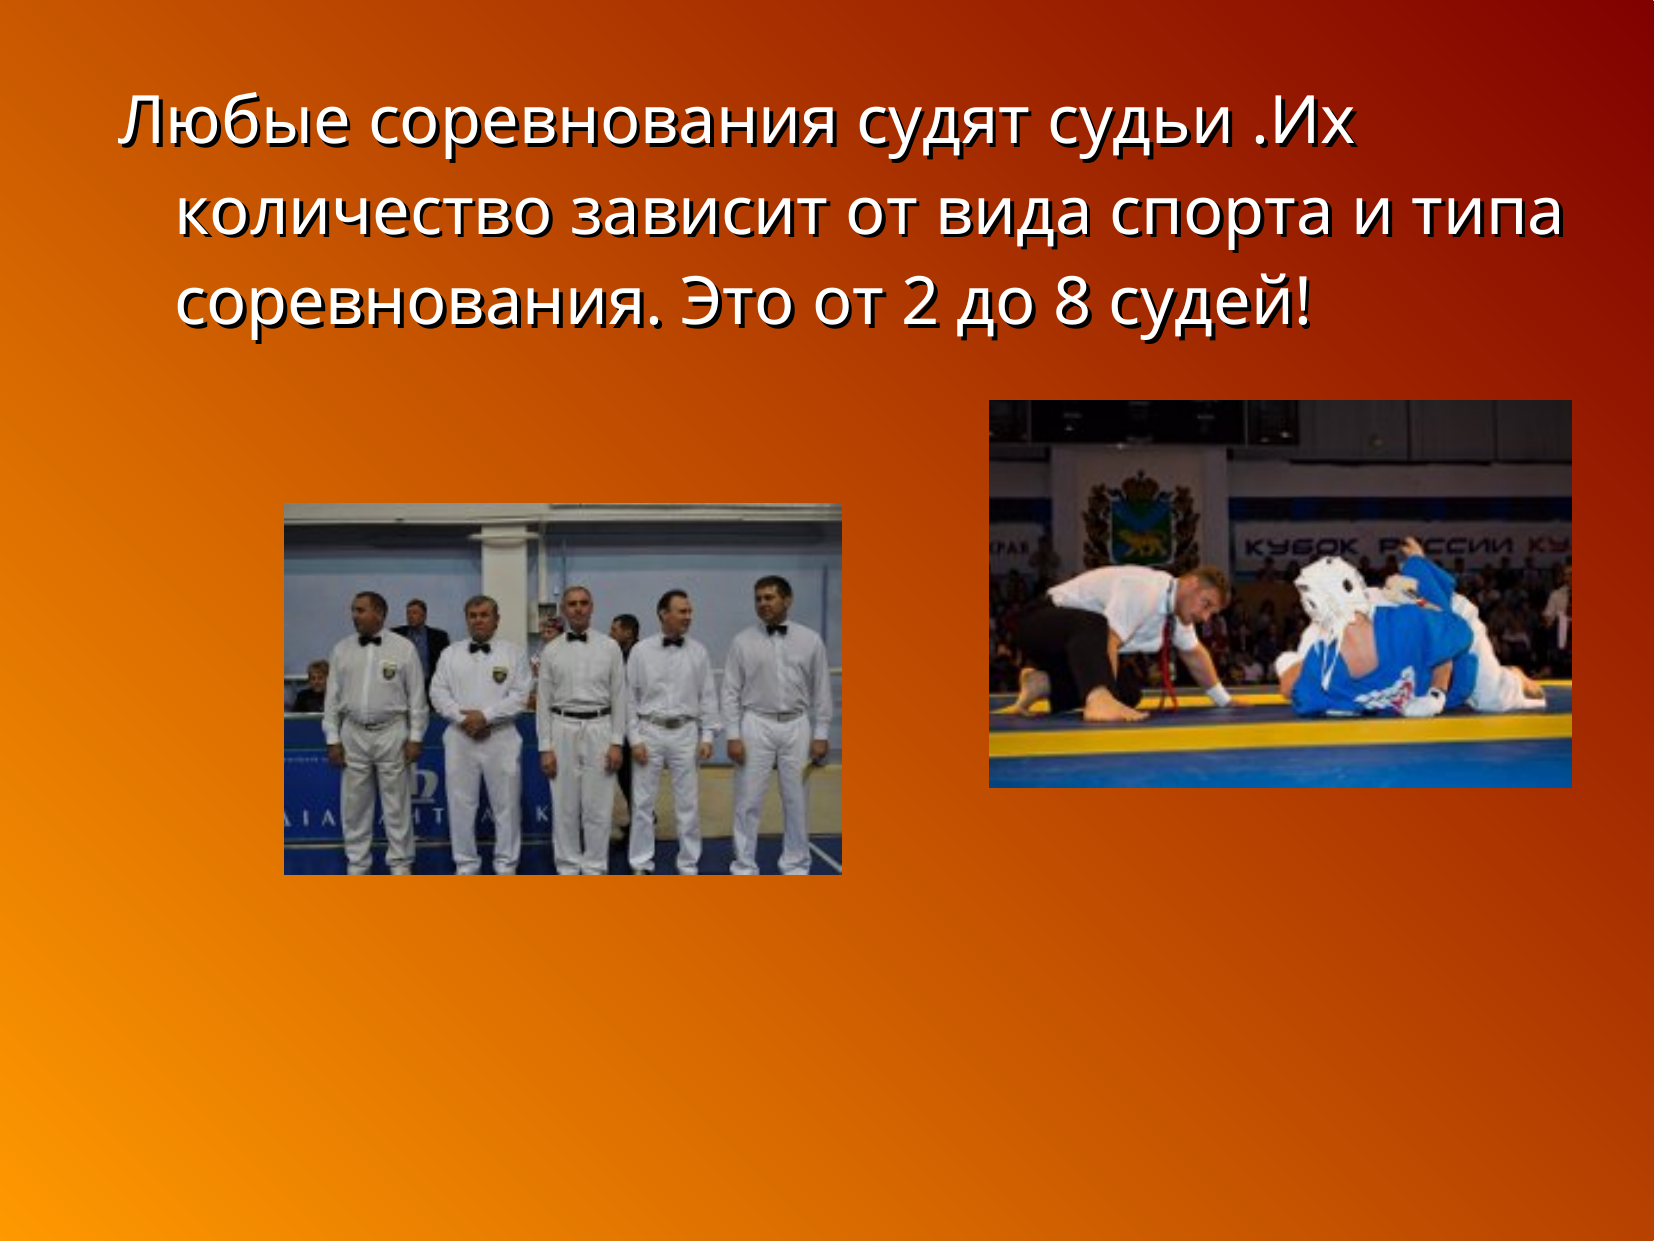

# Любые соревнования судят судьи .Их количество зависит от вида спорта и типа соревнования. Это от 2 до 8 судей!